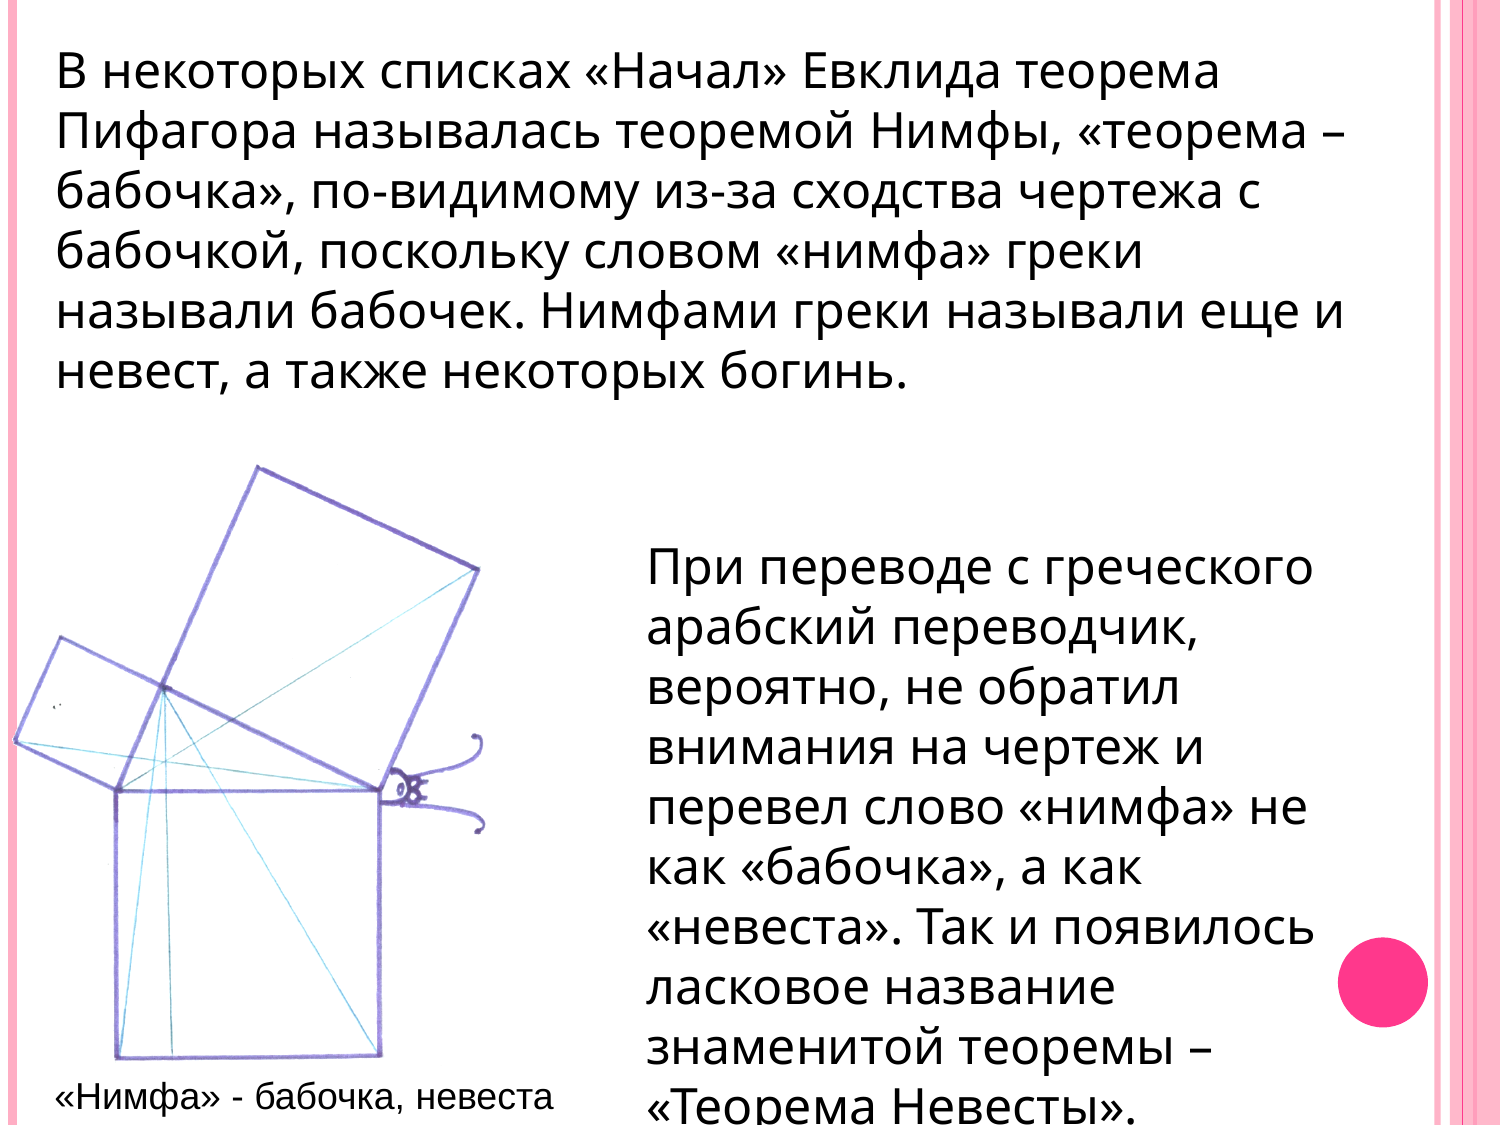

В некоторых списках «Начал» Евклида теорема Пифагора называлась теоремой Нимфы, «теорема – бабочка», по-видимому из-за сходства чертежа с бабочкой, поскольку словом «нимфа» греки называли бабочек. Нимфами греки называли еще и невест, а также некоторых богинь.
«Нимфа» - бабочка, невеста
При переводе с греческого арабский переводчик, вероятно, не обратил внимания на чертеж и перевел слово «нимфа» не как «бабочка», а как «невеста». Так и появилось ласковое название знаменитой теоремы – «Теорема Невесты».